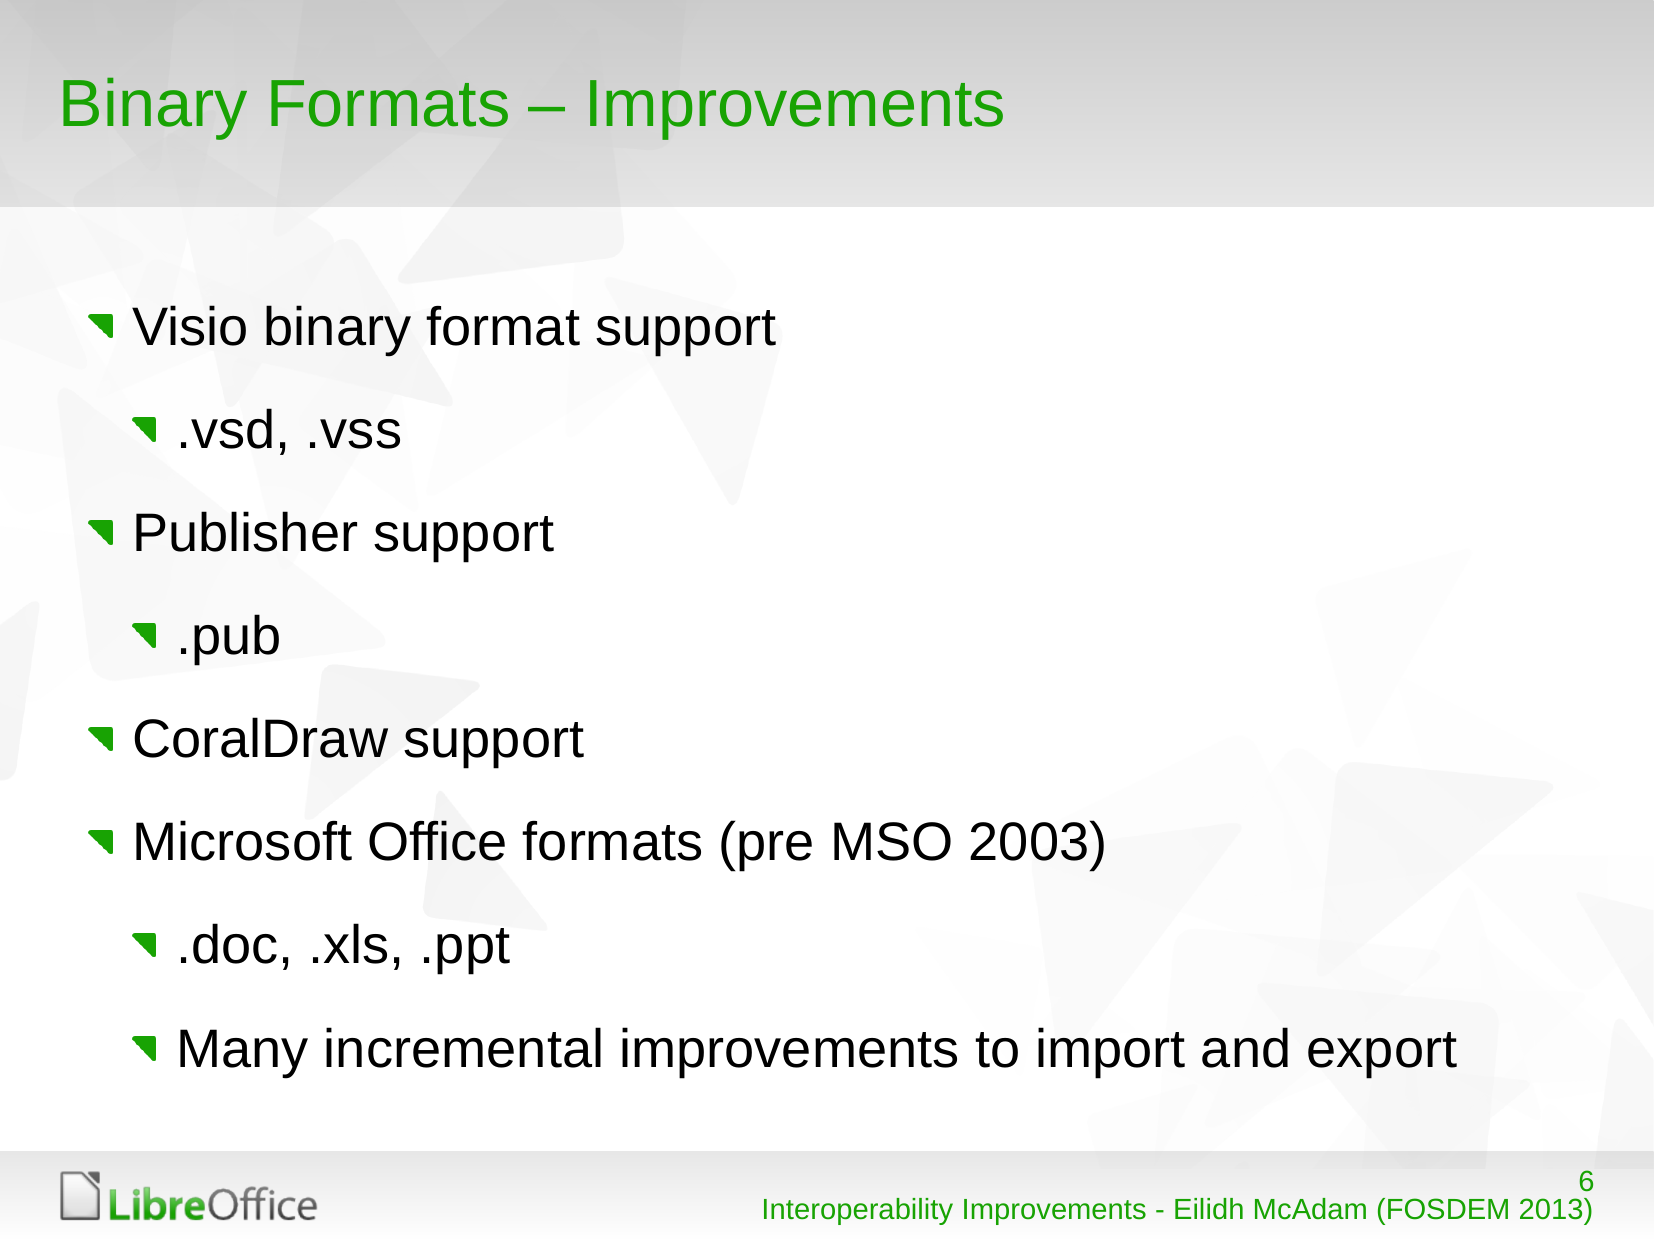

# Binary Formats – Improvements
Visio binary format support
.vsd, .vss
Publisher support
.pub
CoralDraw support
Microsoft Office formats (pre MSO 2003)
.doc, .xls, .ppt
Many incremental improvements to import and export
6
Interoperability Improvements - Eilidh McAdam (FOSDEM 2013)